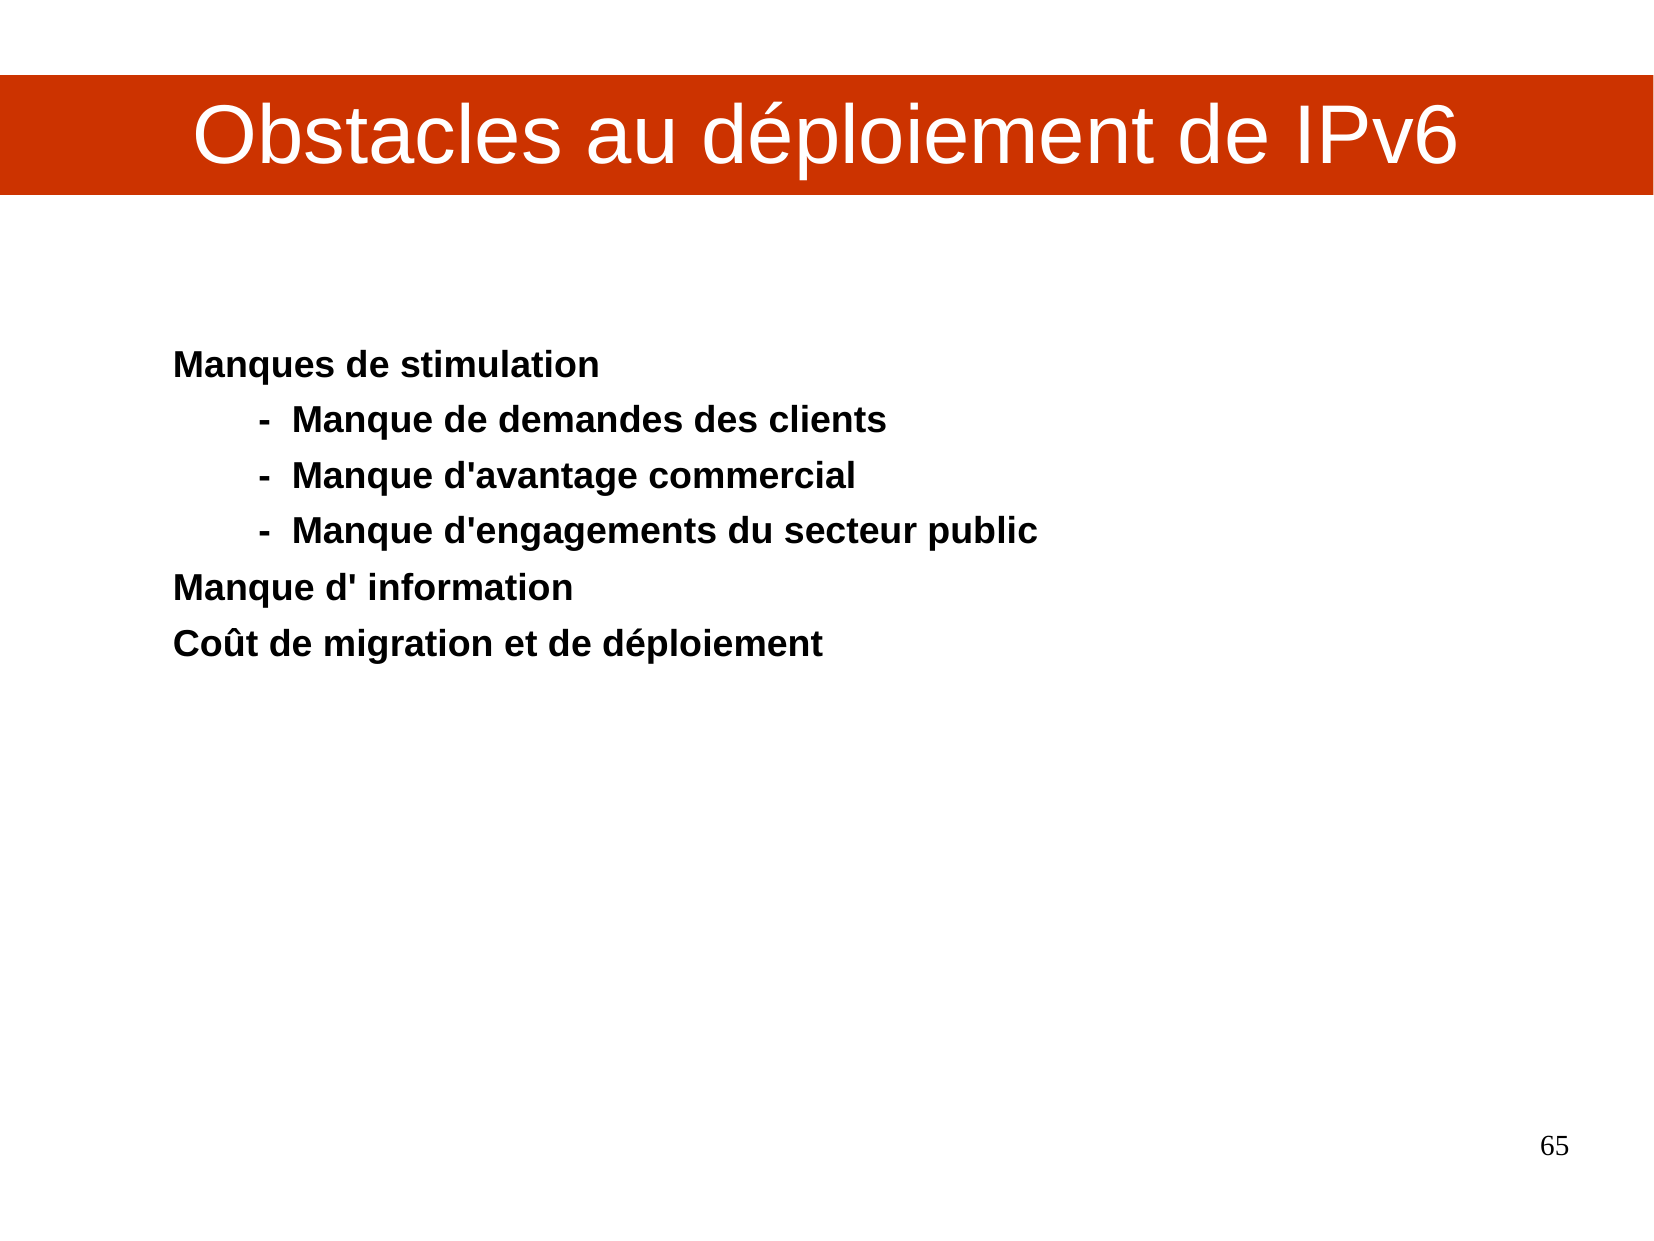

# Obstacles au déploiement de IPv6
 Manques de stimulation
 - Manque de demandes des clients
 - Manque d'avantage commercial
 - Manque d'engagements du secteur public
 Manque d' information
 Coût de migration et de déploiement